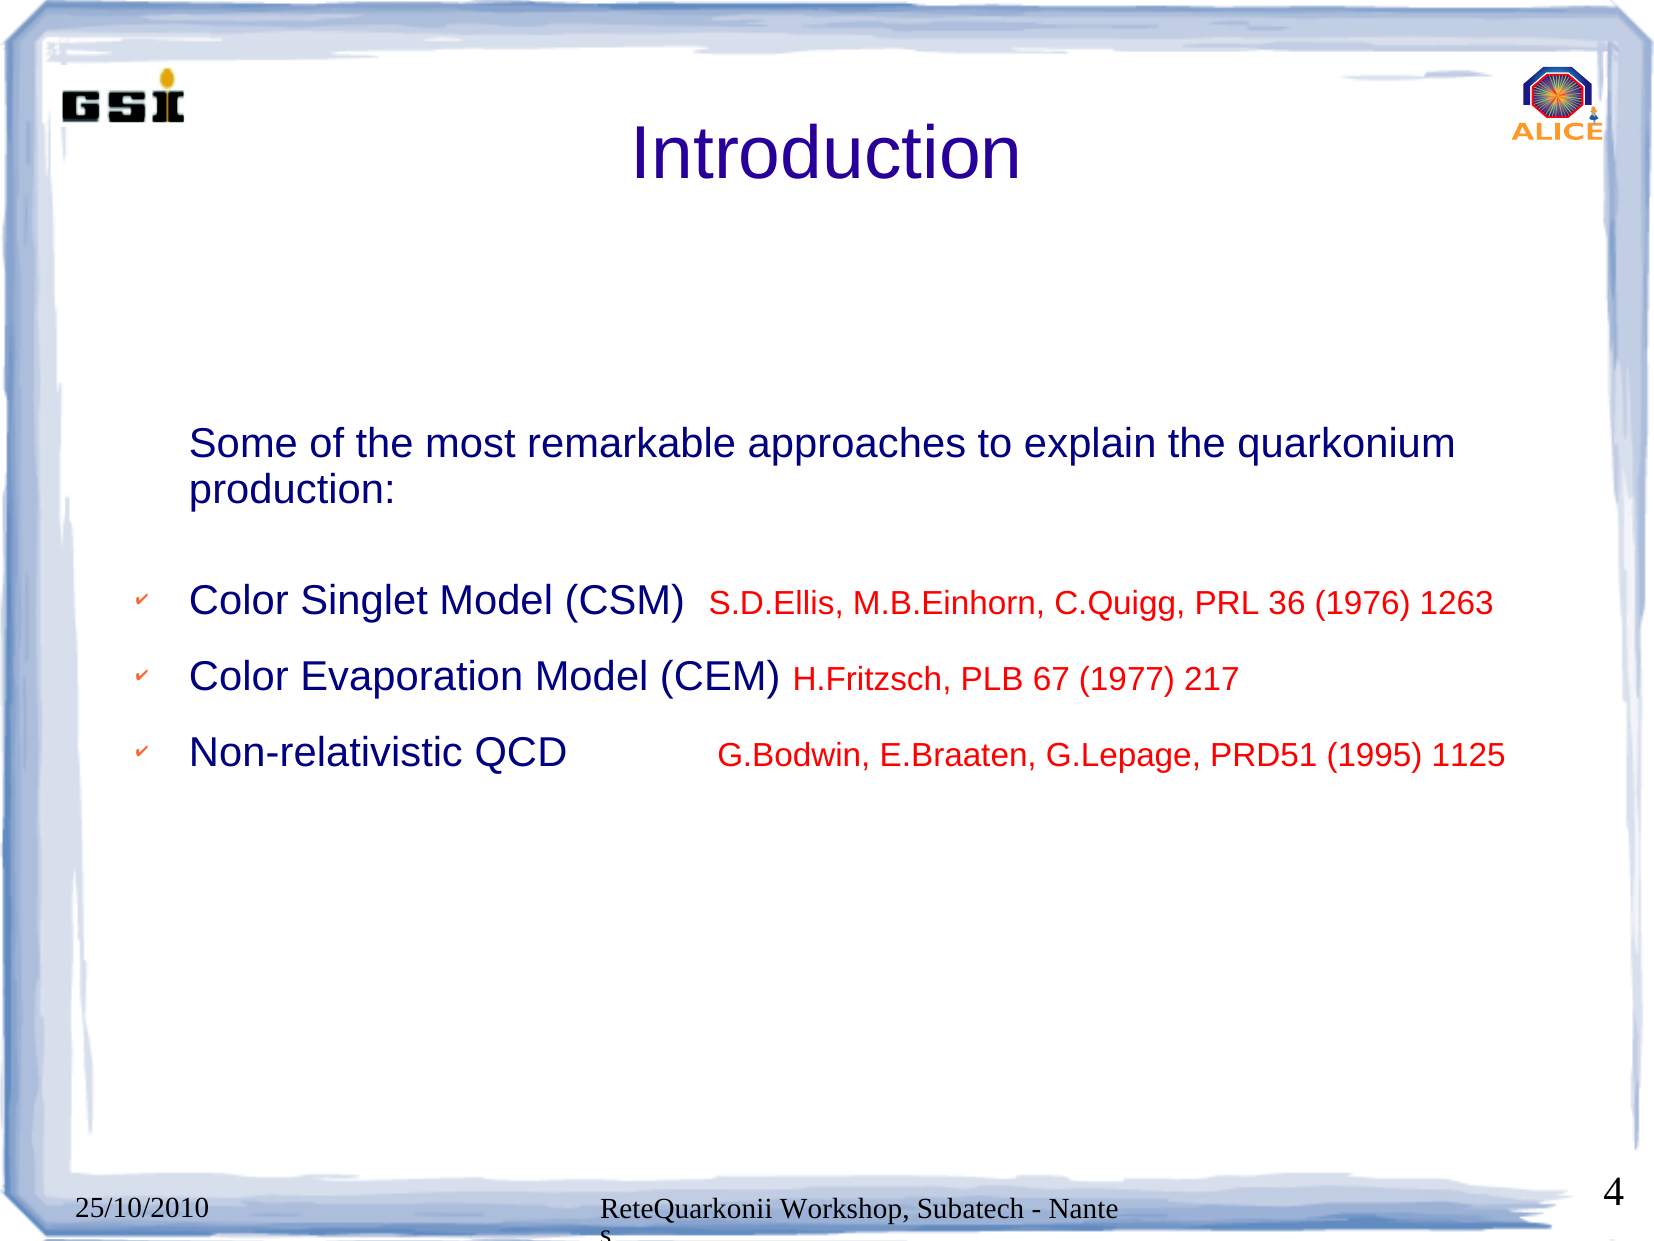

# Introduction
Some of the most remarkable approaches to explain the quarkonium production:
Color Singlet Model (CSM) S.D.Ellis, M.B.Einhorn, C.Quigg, PRL 36 (1976) 1263
Color Evaporation Model (CEM) H.Fritzsch, PLB 67 (1977) 217
Non-relativistic QCD G.Bodwin, E.Braaten, G.Lepage, PRD51 (1995) 1125
4
25/10/2010
ReteQuarkonii Workshop, Subatech - Nantes